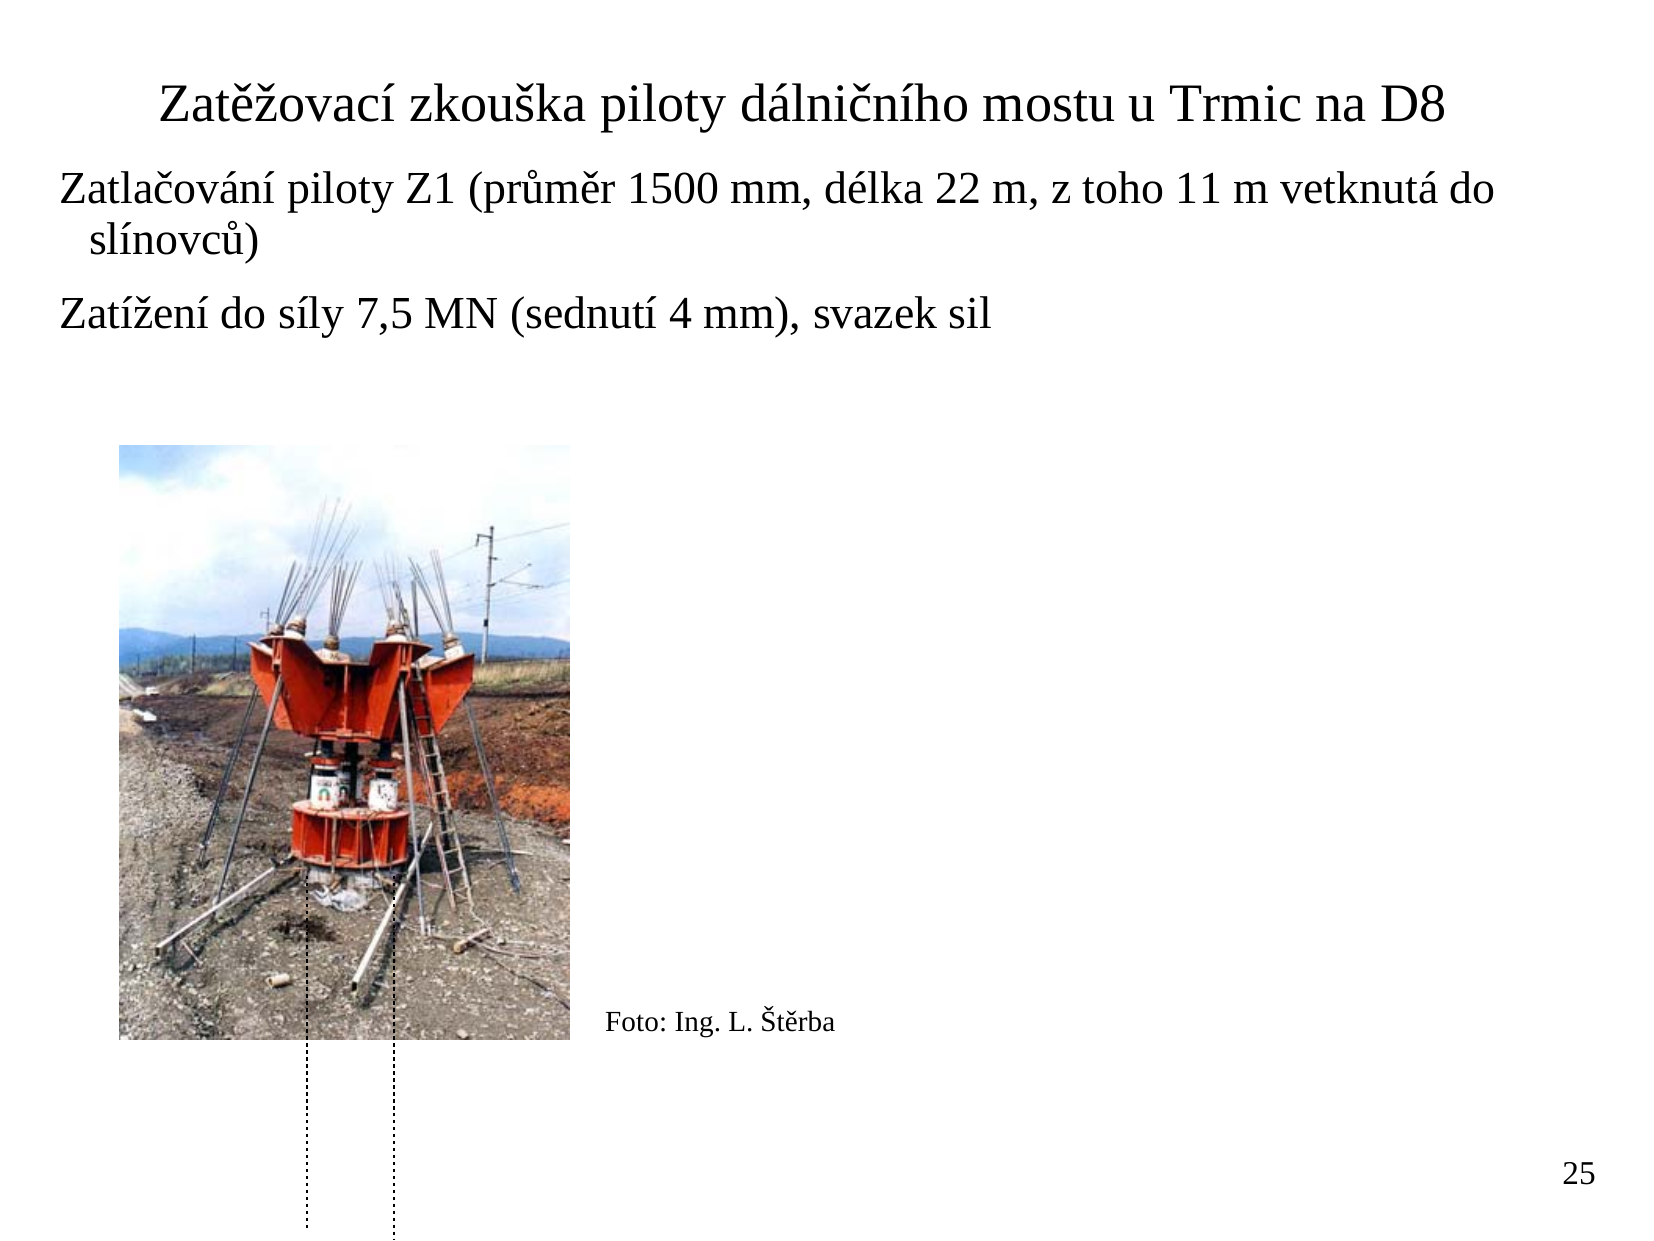

# Zatěžovací zkouška piloty dálničního mostu u Trmic na D8
Zatlačování piloty Z1 (průměr 1500 mm, délka 22 m, z toho 11 m vetknutá do slínovců)
Zatížení do síly 7,5 MN (sednutí 4 mm), svazek sil
Foto: Ing. L. Štěrba
25